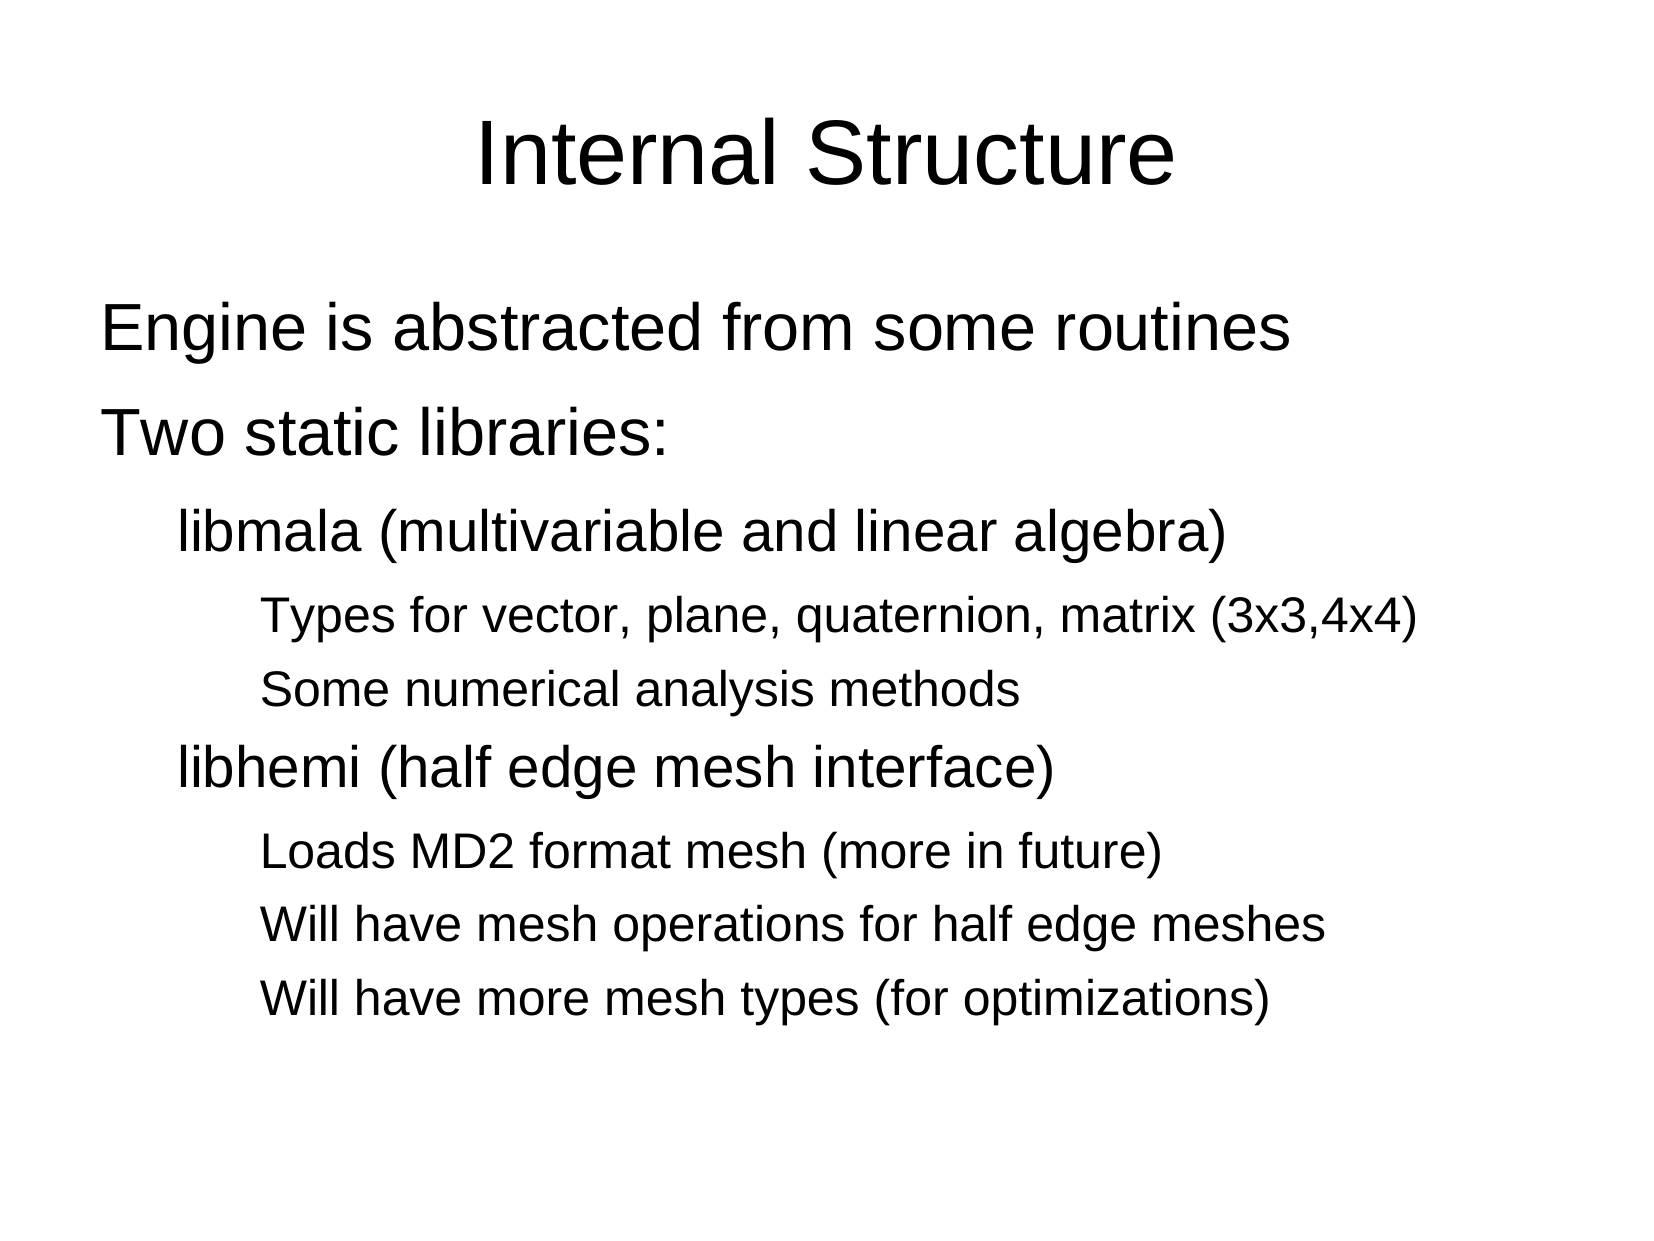

# Internal Structure
Engine is abstracted from some routines
Two static libraries:
libmala (multivariable and linear algebra)
Types for vector, plane, quaternion, matrix (3x3,4x4)
Some numerical analysis methods
libhemi (half edge mesh interface)
Loads MD2 format mesh (more in future)
Will have mesh operations for half edge meshes
Will have more mesh types (for optimizations)